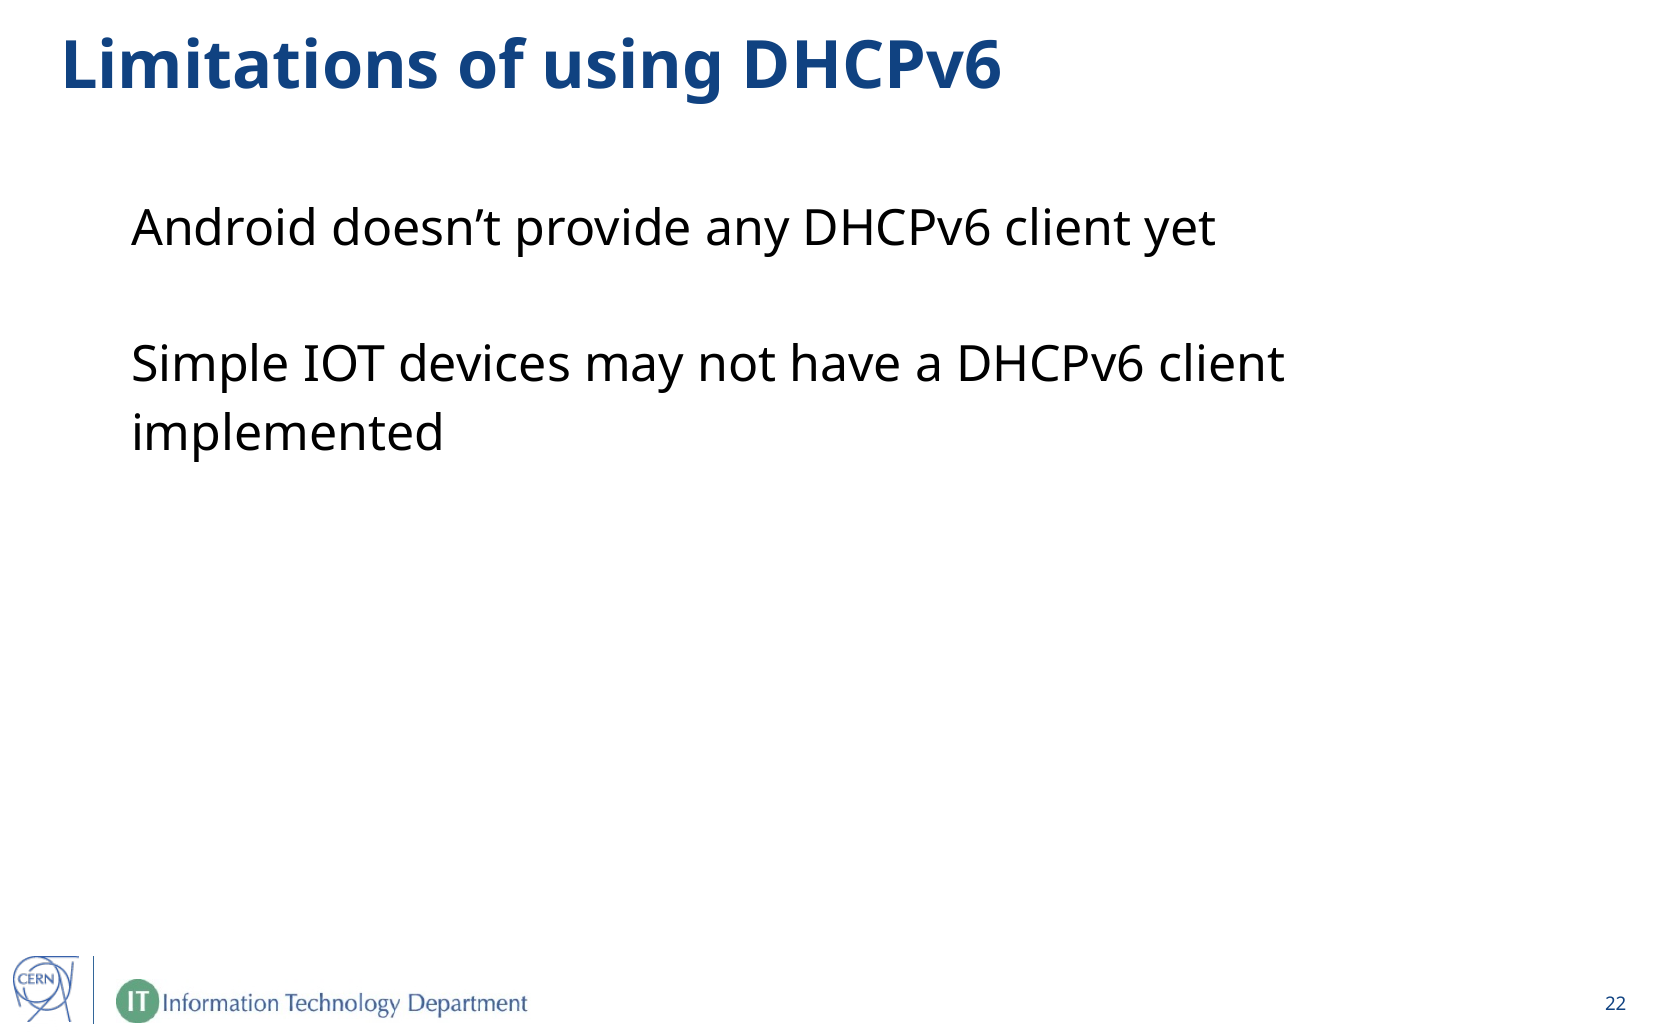

# Limitations of using DHCPv6
Android doesn’t provide any DHCPv6 client yet
Simple IOT devices may not have a DHCPv6 client implemented